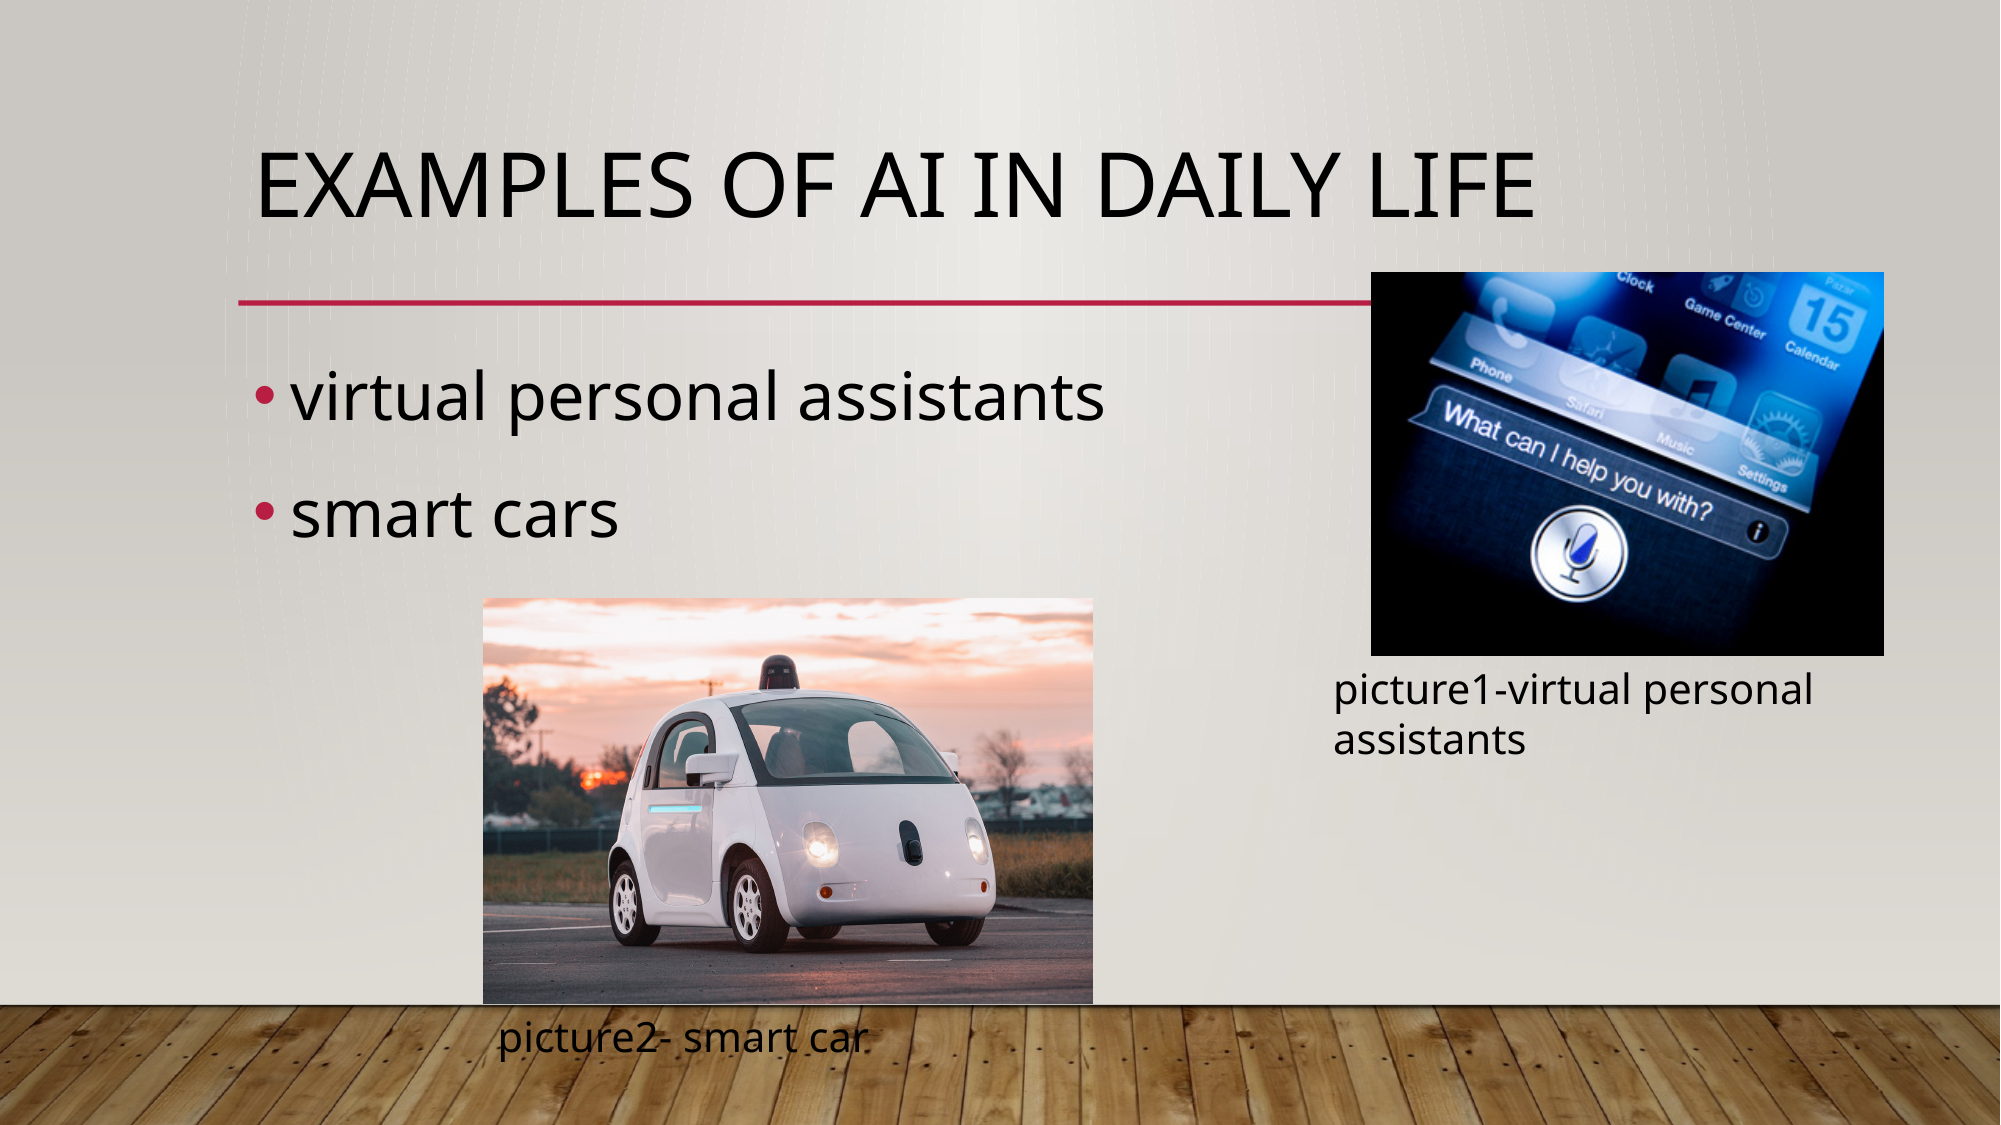

# examples of AI in daily life
virtual personal assistants
smart cars
picture1-virtual personal assistants
picture2- smart car